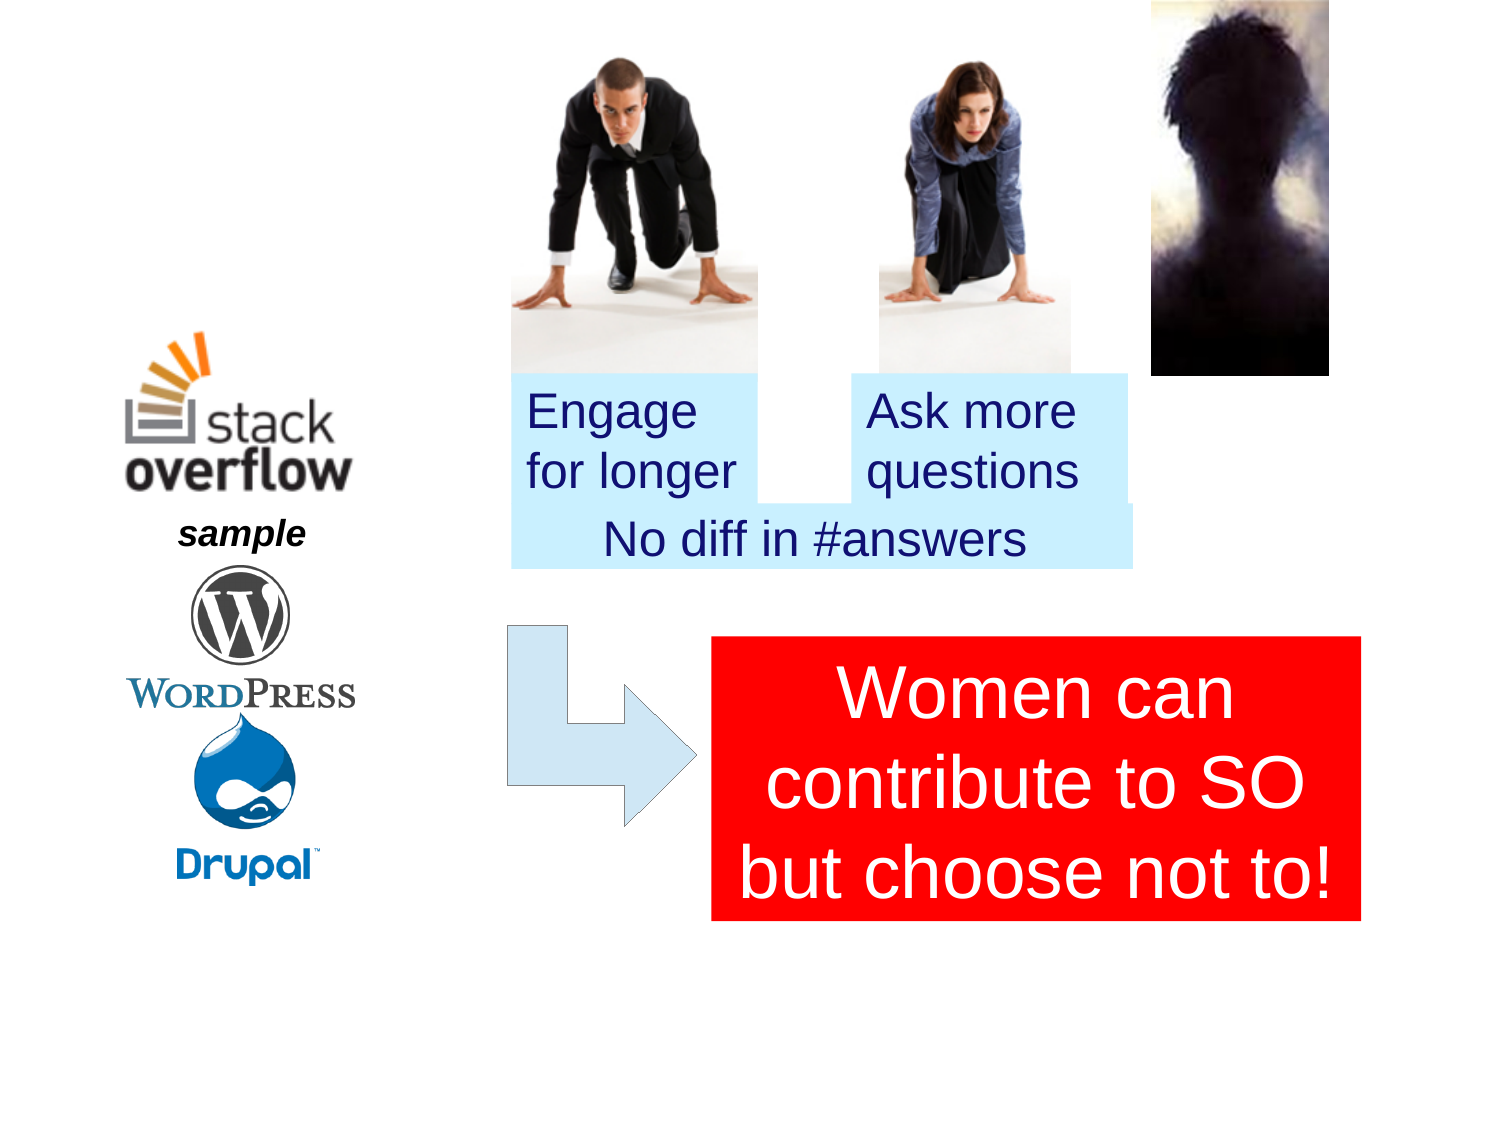

#
sample
Engage for longer
Ask more questions
No diff in #answers
Women can contribute to SO but choose not to!